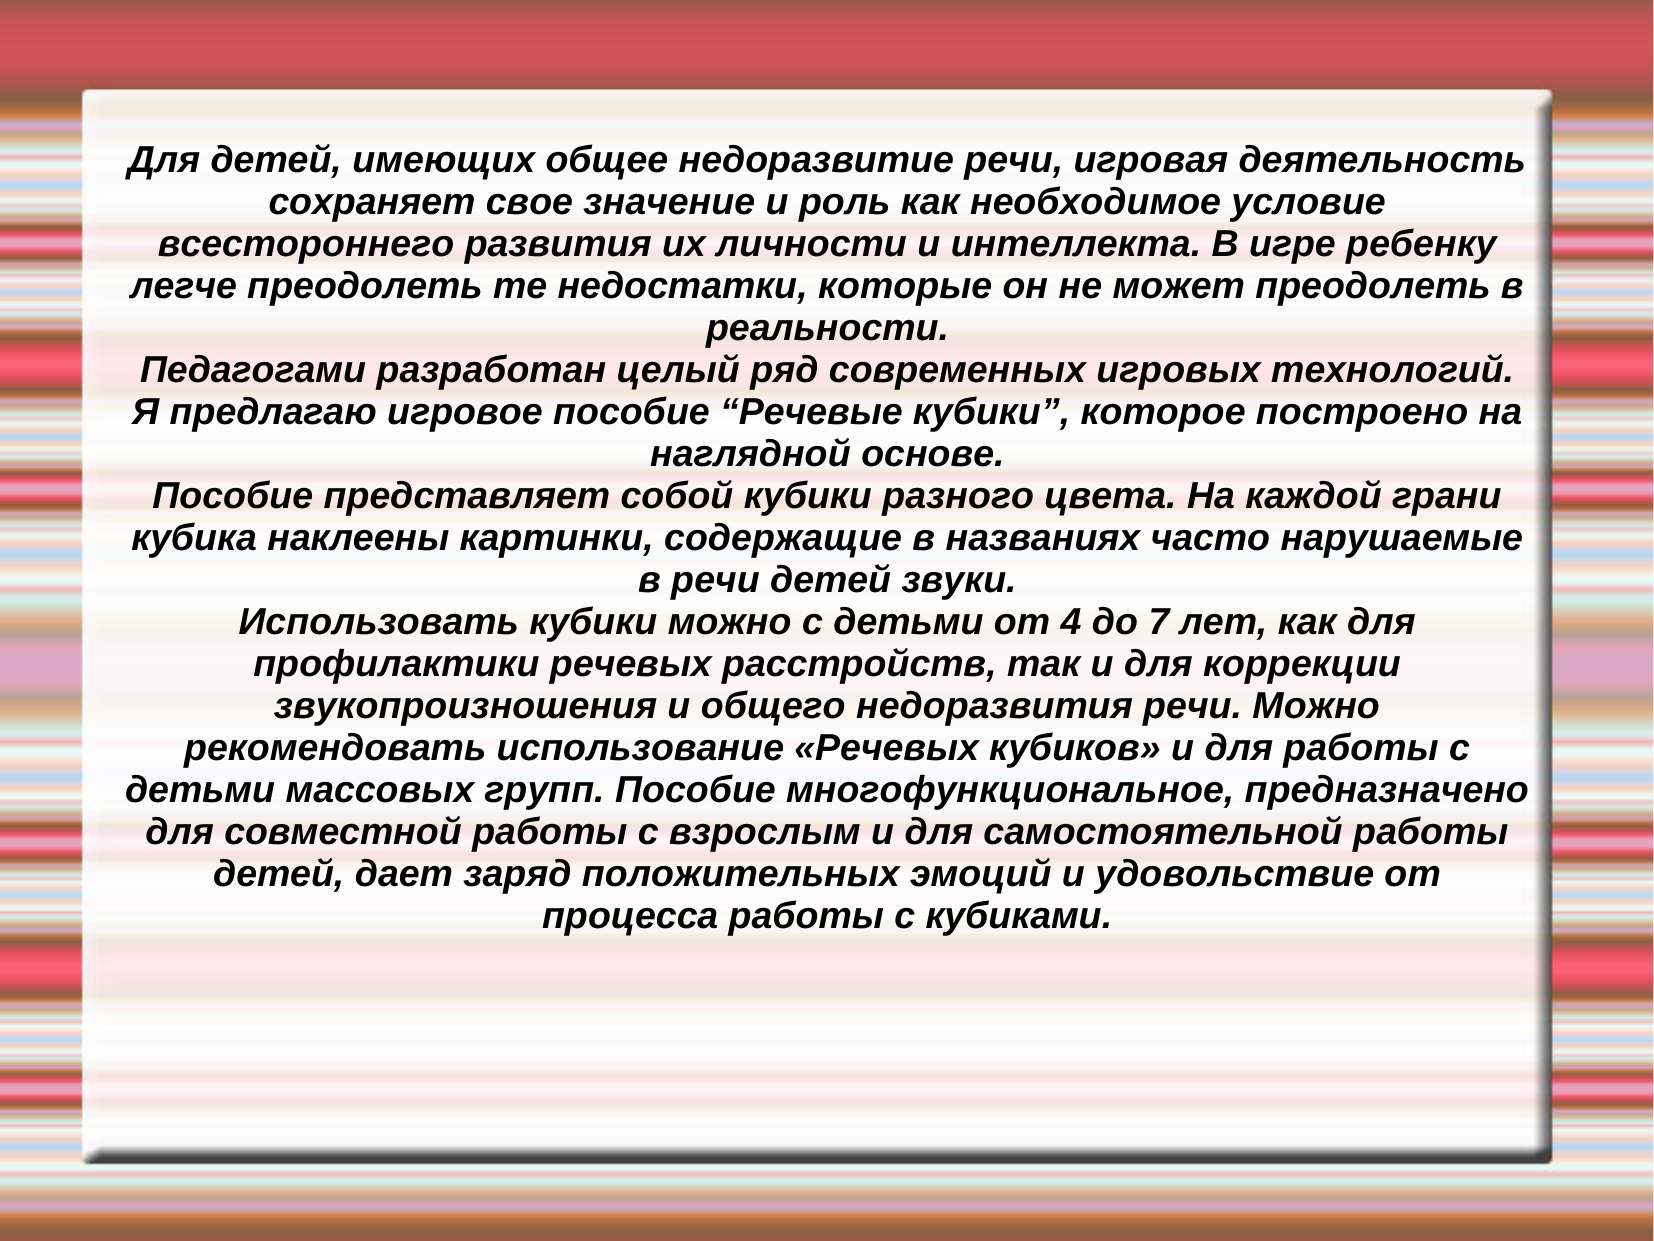

# Для детей, имеющих общее недоразвитие речи, игровая деятельность сохраняет свое значение и роль как необходимое условие всестороннего развития их личности и интеллекта. В игре ребенку легче преодолеть те недостатки, которые он не может преодолеть в реальности. Педагогами разработан целый ряд современных игровых технологий. Я предлагаю игровое пособие “Речевые кубики”, которое построено на наглядной основе. Пособие представляет собой кубики разного цвета. На каждой грани кубика наклеены картинки, содержащие в названиях часто нарушаемые в речи детей звуки. Использовать кубики можно с детьми от 4 до 7 лет, как для профилактики речевых расстройств, так и для коррекции звукопроизношения и общего недоразвития речи. Можно рекомендовать использование «Речевых кубиков» и для работы с детьми массовых групп. Пособие многофункциональное, предназначено для совместной работы с взрослым и для самостоятельной работы детей, дает заряд положительных эмоций и удовольствие от процесса работы с кубиками.